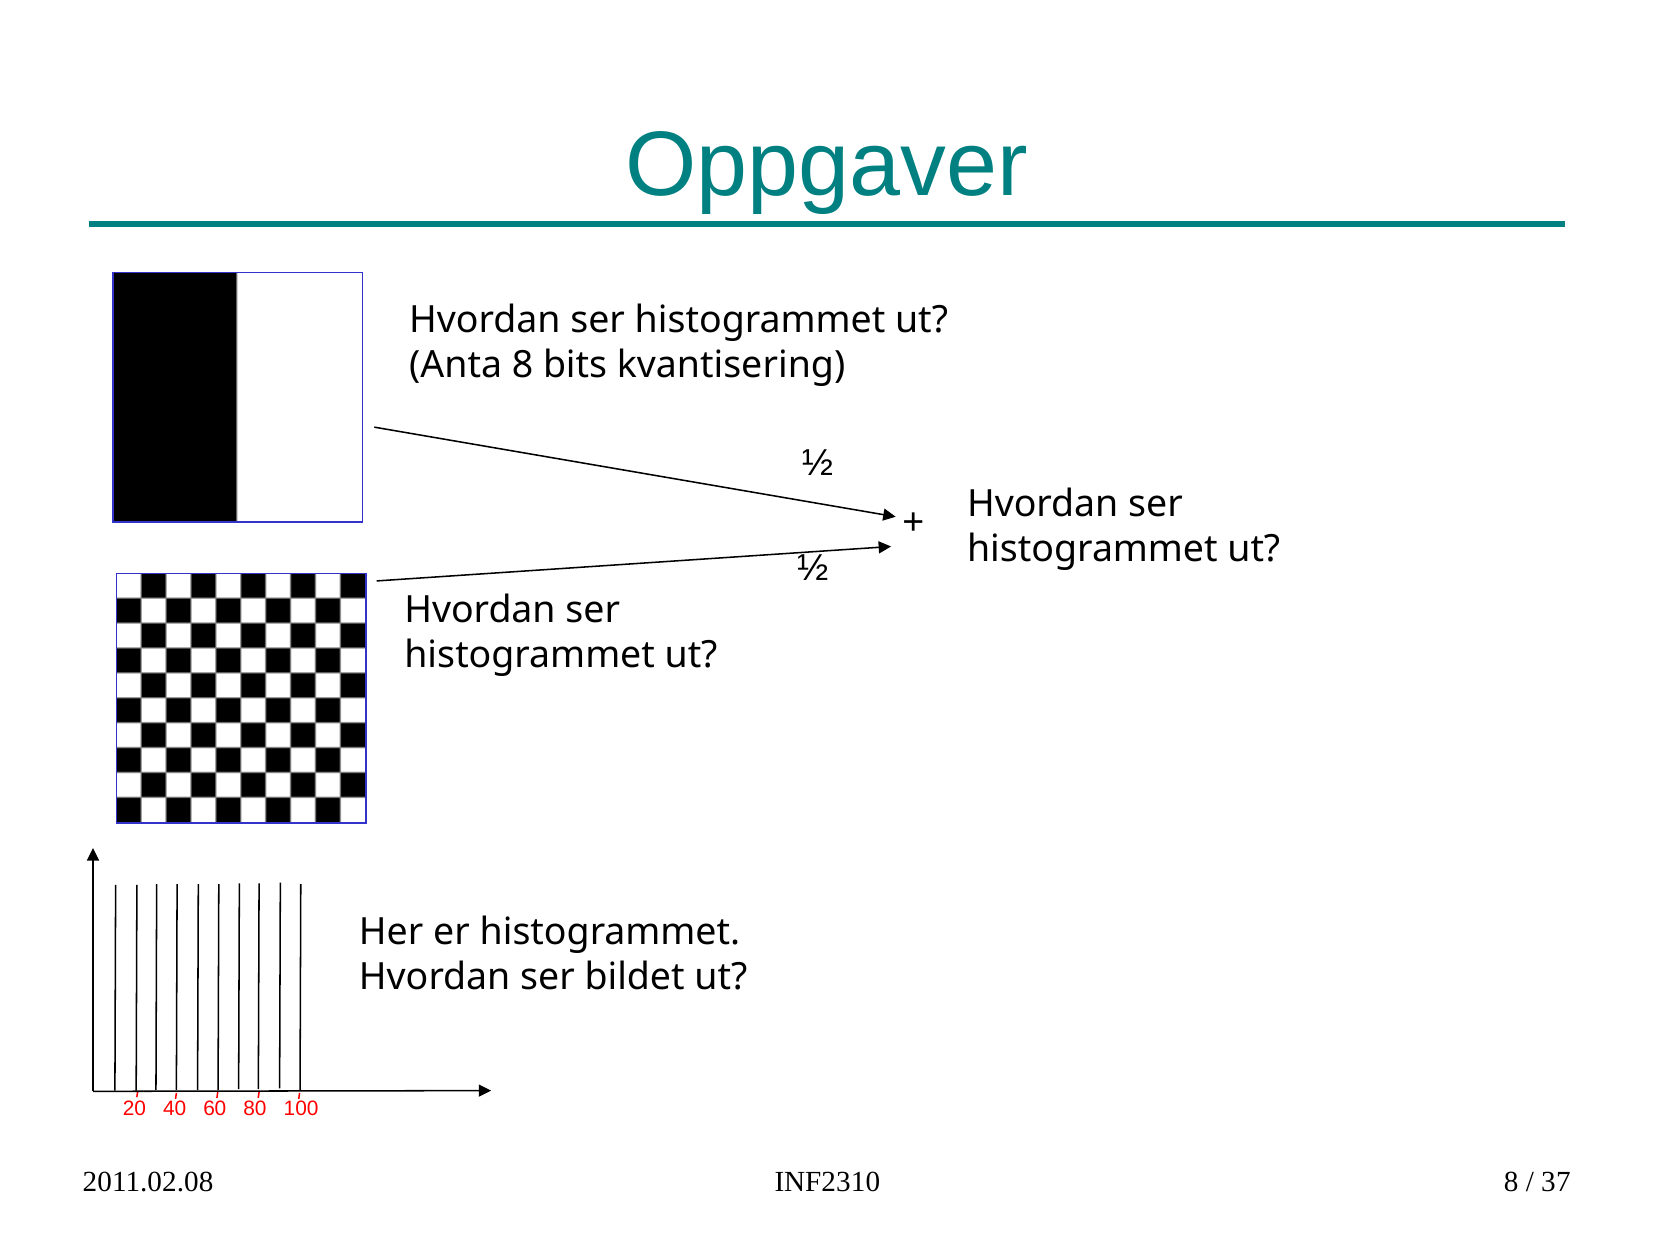

# Oppgaver
Hvordan ser histogrammet ut?
(Anta 8 bits kvantisering)
½
+
½
Hvordan ser histogrammet ut?
Hvordan ser histogrammet ut?
Her er histogrammet. Hvordan ser bildet ut?
20 40 60 80 100
2011.02.08
INF2310
8